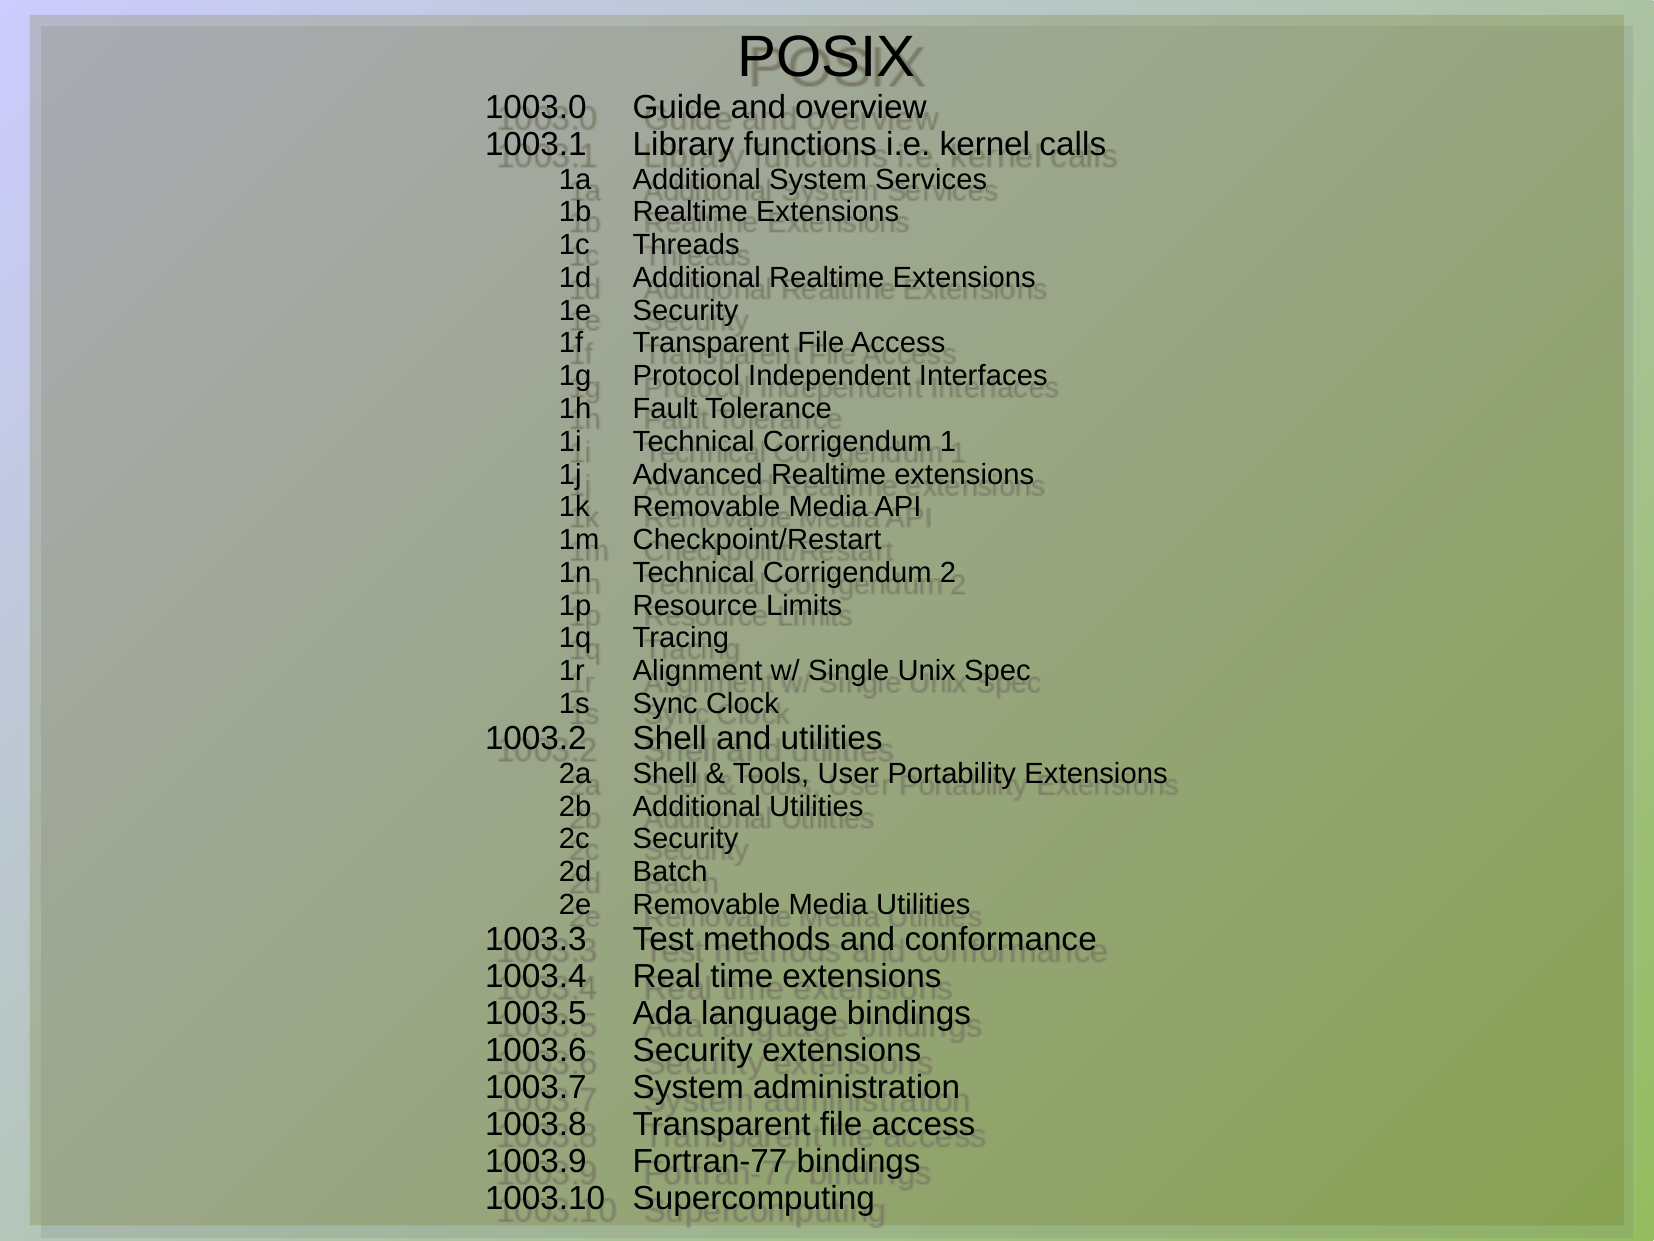

POSIX
1003.0	Guide and overview
1003.1	Library functions i.e. kernel calls
	1a	Additional System Services
	1b	Realtime Extensions
	1c	Threads
	1d	Additional Realtime Extensions
	1e	Security
	1f	Transparent File Access
	1g	Protocol Independent Interfaces
	1h	Fault Tolerance
	1i	Technical Corrigendum 1
	1j	Advanced Realtime extensions
	1k	Removable Media API
	1m	Checkpoint/Restart
	1n	Technical Corrigendum 2
	1p	Resource Limits
	1q	Tracing
	1r	Alignment w/ Single Unix Spec
	1s	Sync Clock
1003.2	Shell and utilities
	2a	Shell & Tools, User Portability Extensions
	2b	Additional Utilities
	2c	Security
	2d	Batch
	2e	Removable Media Utilities
1003.3	Test methods and conformance
1003.4	Real time extensions
1003.5	Ada language bindings
1003.6	Security extensions
1003.7	System administration
1003.8	Transparent file access
1003.9	Fortran-77 bindings
1003.10	Supercomputing